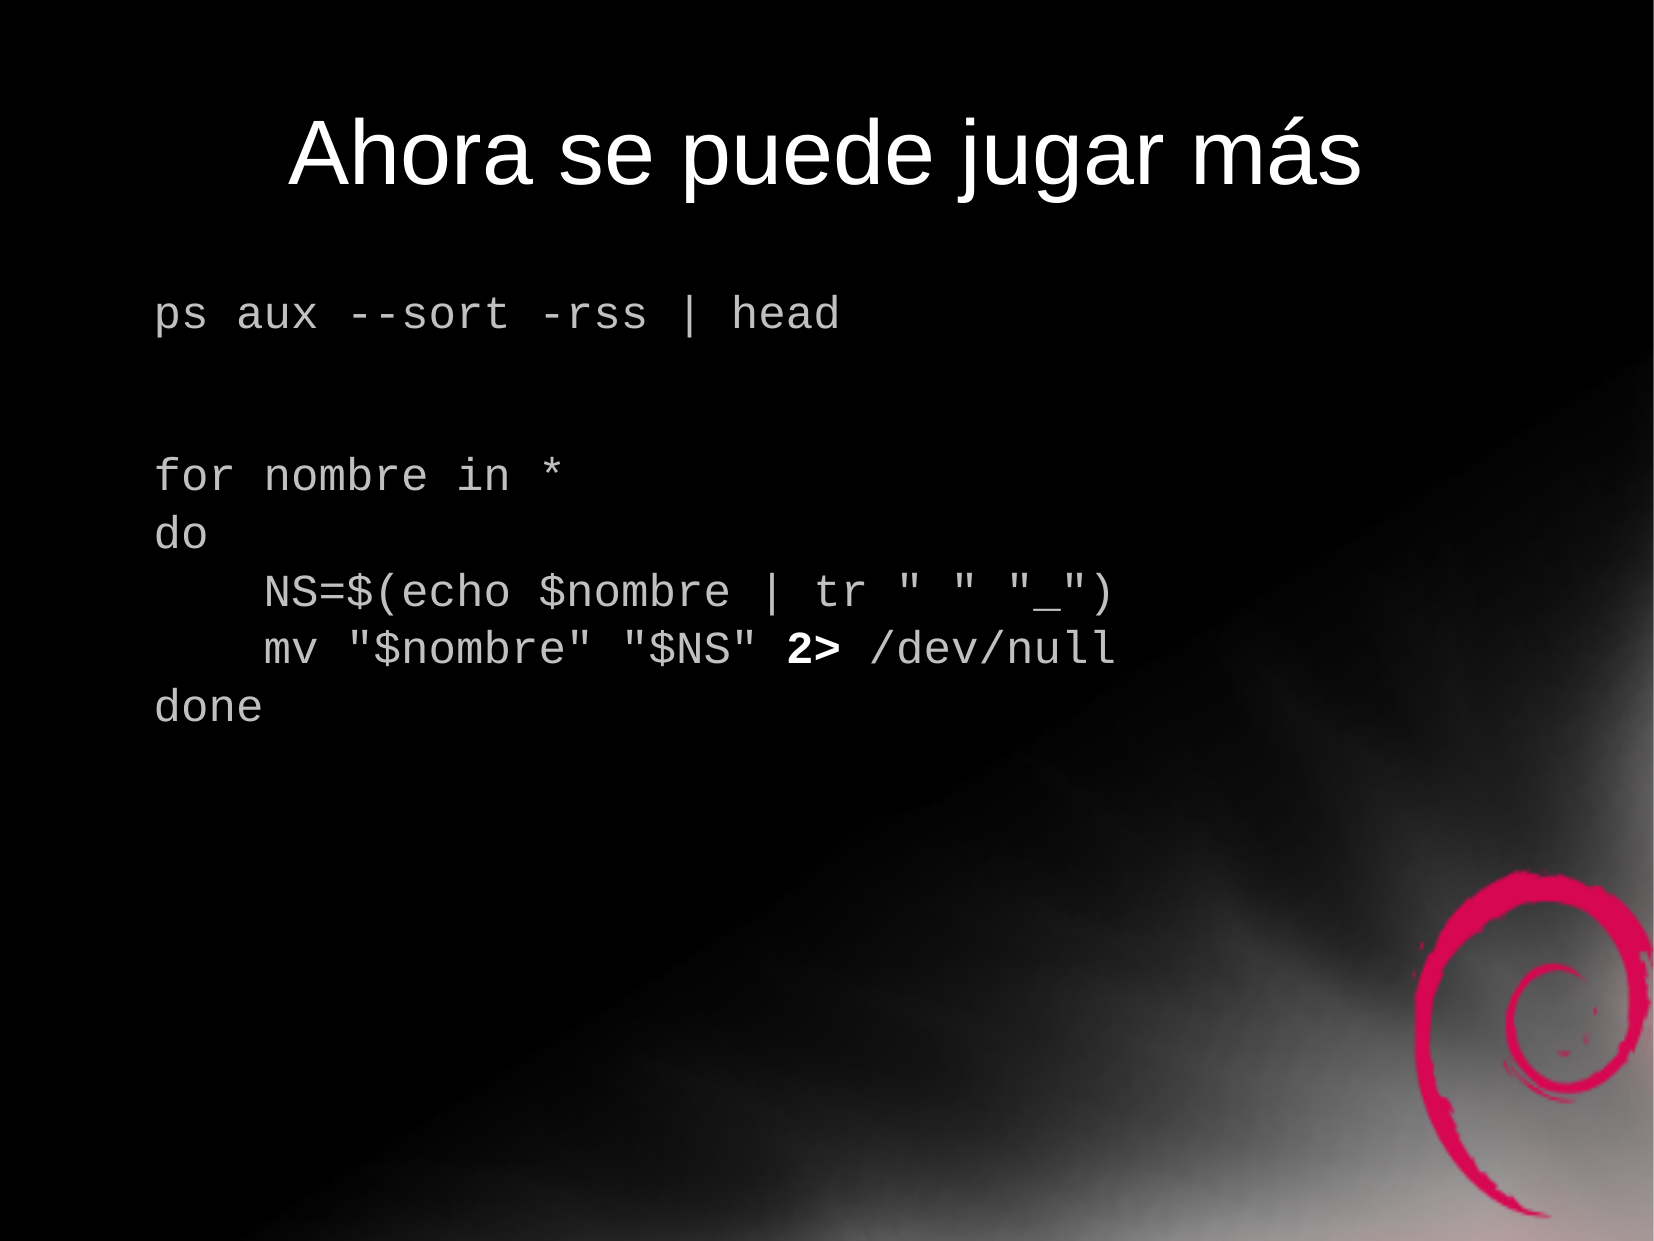

# Ahora se puede jugar más
ps aux --sort -rss | head
for nombre in *
do
 NS=$(echo $nombre | tr " " "_")
 mv "$nombre" "$NS" 2> /dev/null
done